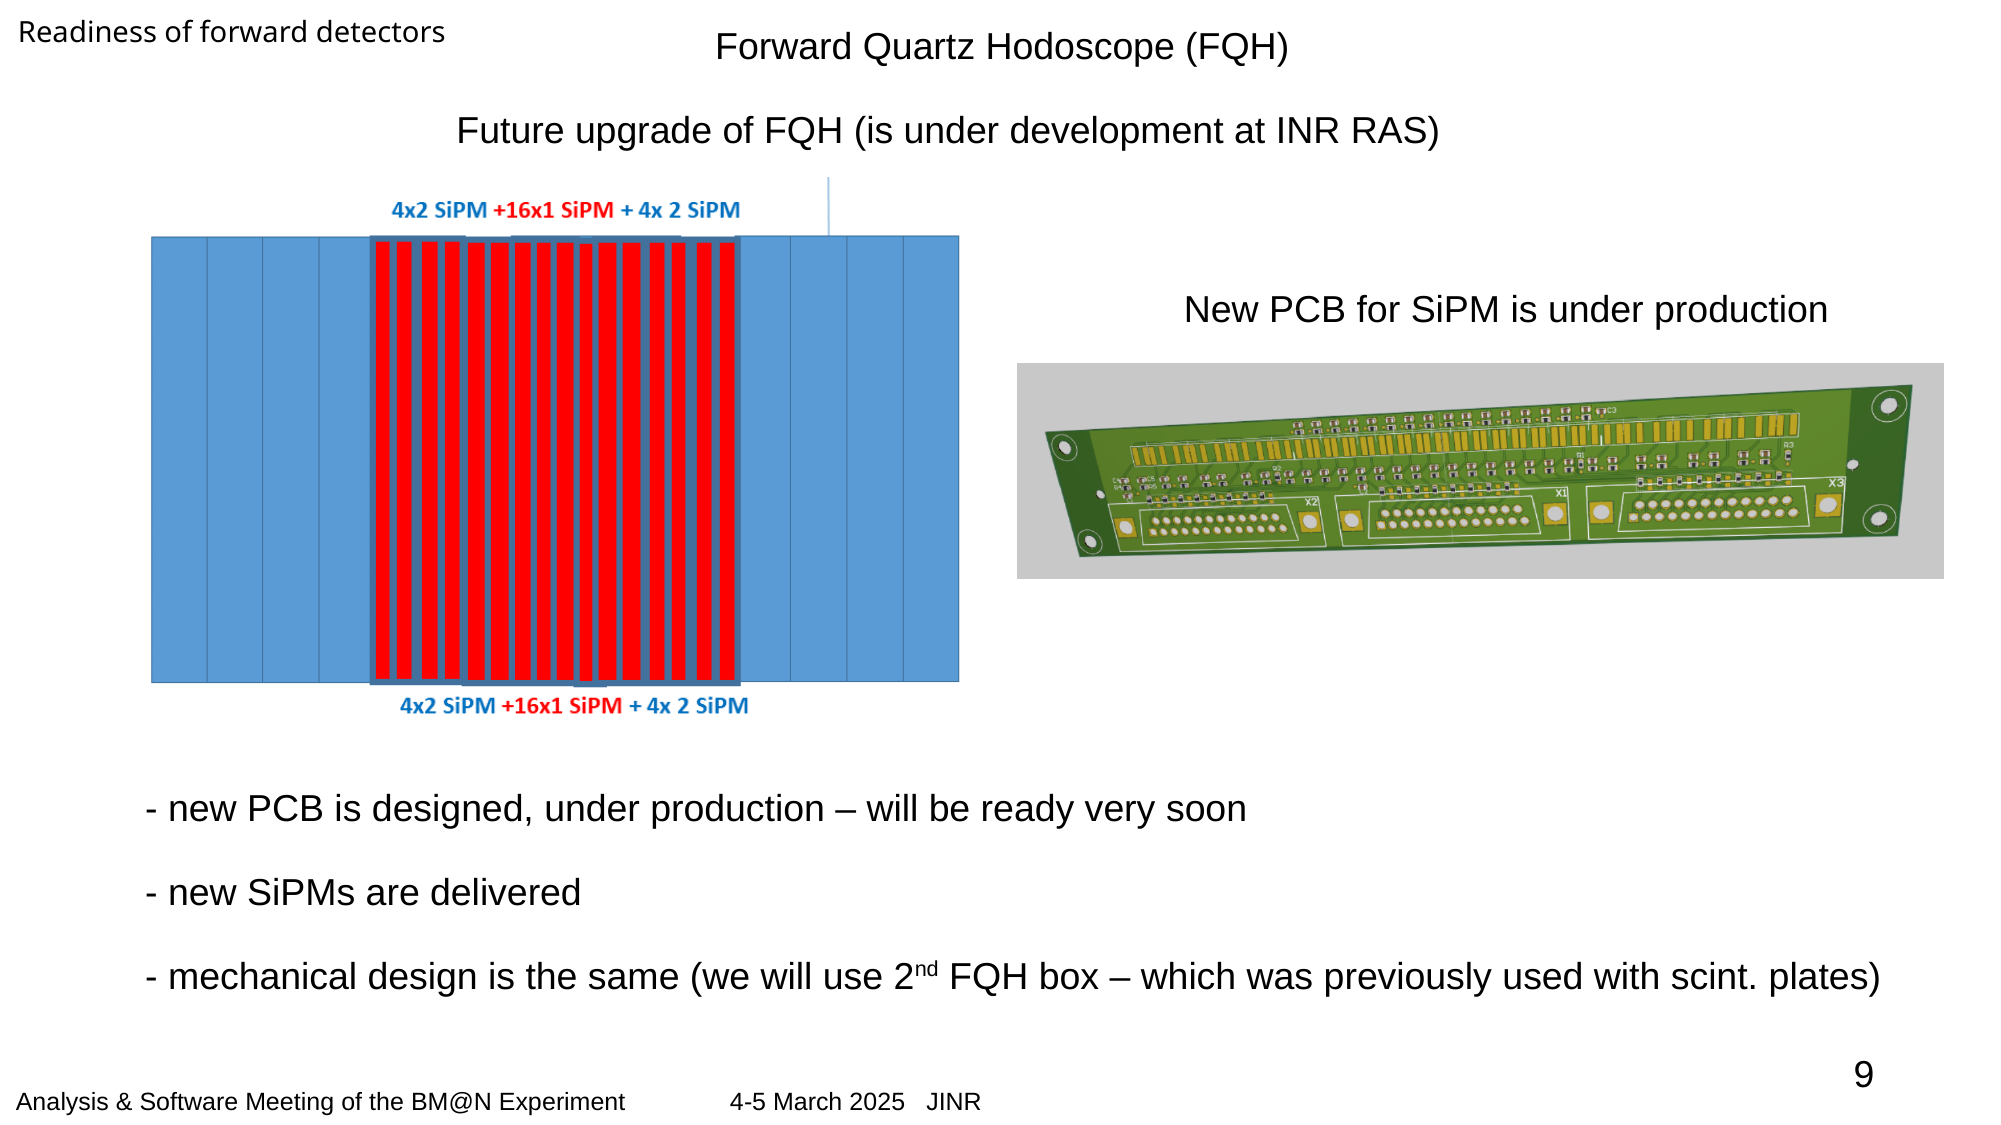

Readiness of forward detectors
Forward Quartz Hodoscope (FQH)
Future upgrade of FQH (is under development at INR RAS)
New PCB for SiPM is under production
 - new PCB is designed, under production – will be ready very soon
 - new SiPMs are delivered
 - mechanical design is the same (we will use 2nd FQH box – which was previously used with scint. plates)
Analysis & Software Meeting of the BM@N Experiment 4-5 March 2025 JINR